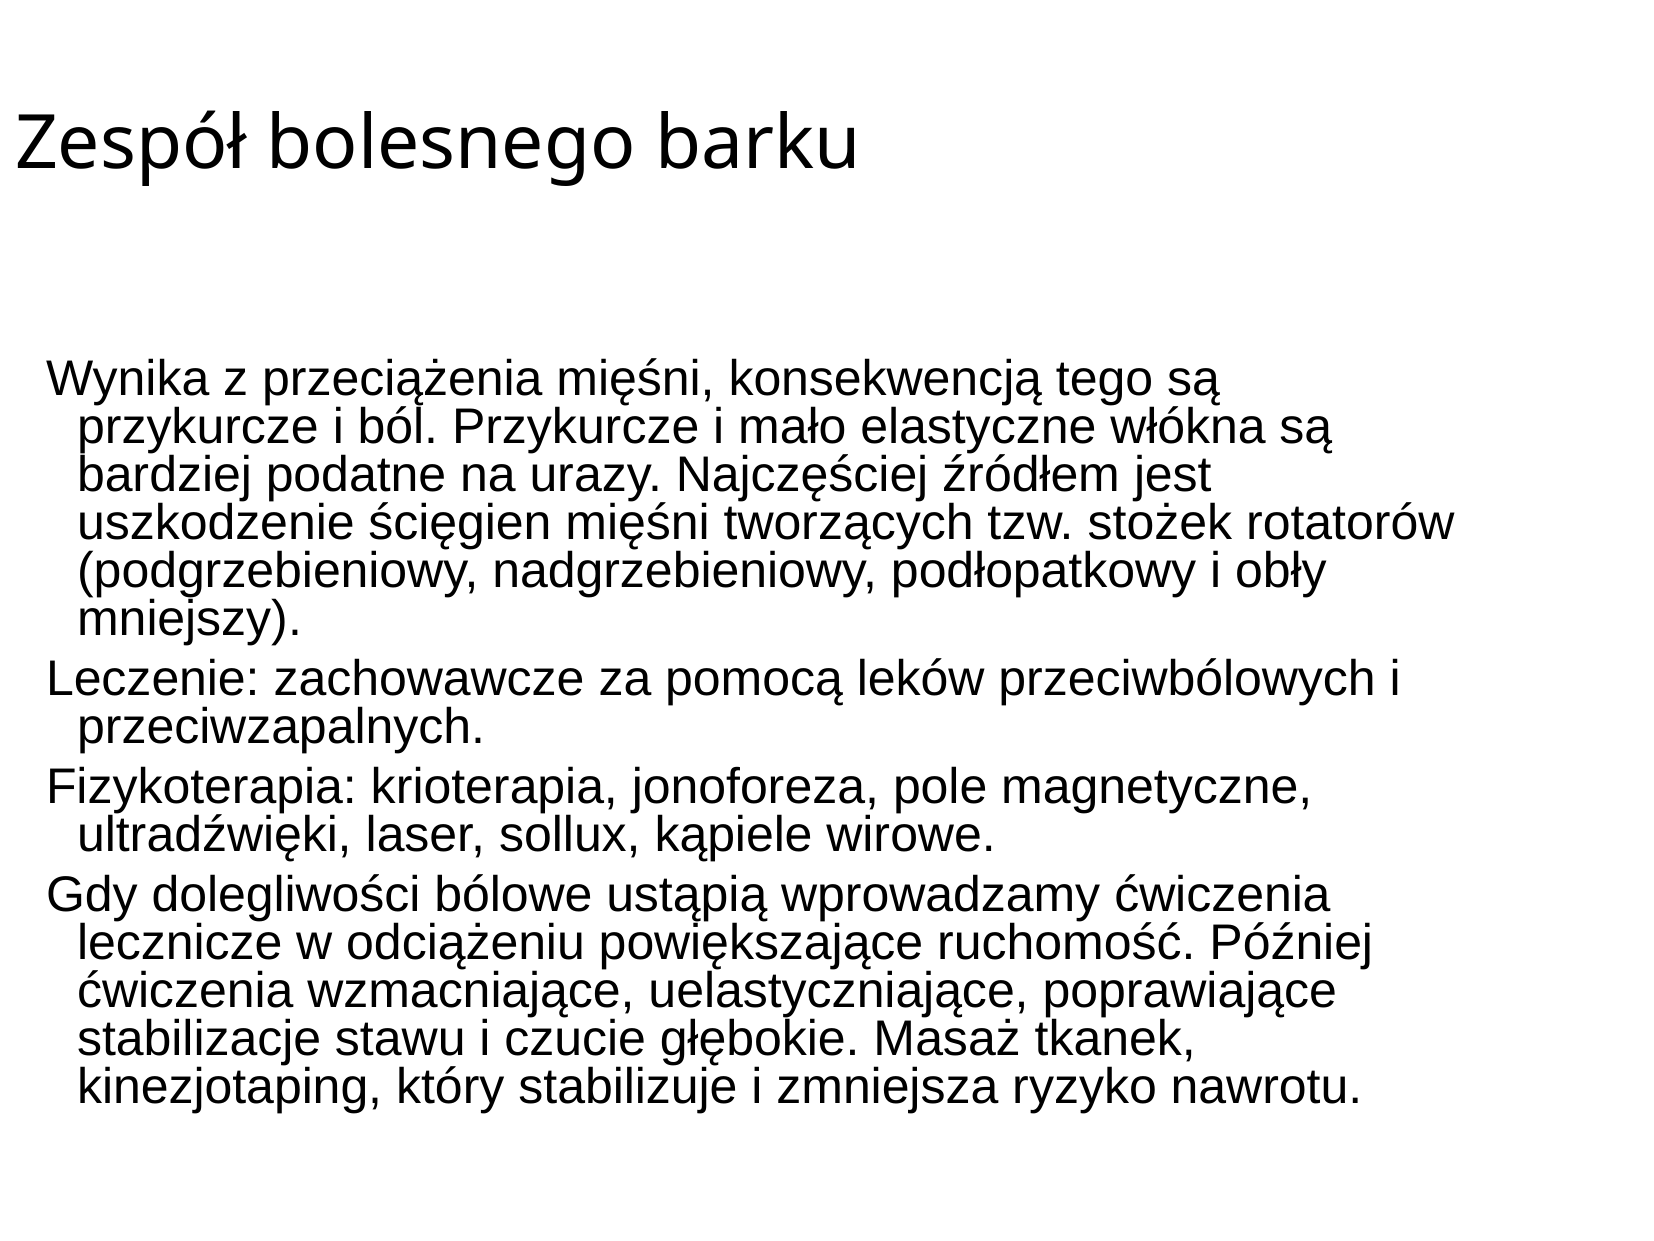

# Zespół bolesnego barku
Wynika z przeciążenia mięśni, konsekwencją tego są przykurcze i ból. Przykurcze i mało elastyczne włókna są bardziej podatne na urazy. Najczęściej źródłem jest uszkodzenie ścięgien mięśni tworzących tzw. stożek rotatorów (podgrzebieniowy, nadgrzebieniowy, podłopatkowy i obły mniejszy).
Leczenie: zachowawcze za pomocą leków przeciwbólowych i przeciwzapalnych.
Fizykoterapia: krioterapia, jonoforeza, pole magnetyczne, ultradźwięki, laser, sollux, kąpiele wirowe.
Gdy dolegliwości bólowe ustąpią wprowadzamy ćwiczenia lecznicze w odciążeniu powiększające ruchomość. Później ćwiczenia wzmacniające, uelastyczniające, poprawiające stabilizacje stawu i czucie głębokie. Masaż tkanek, kinezjotaping, który stabilizuje i zmniejsza ryzyko nawrotu.